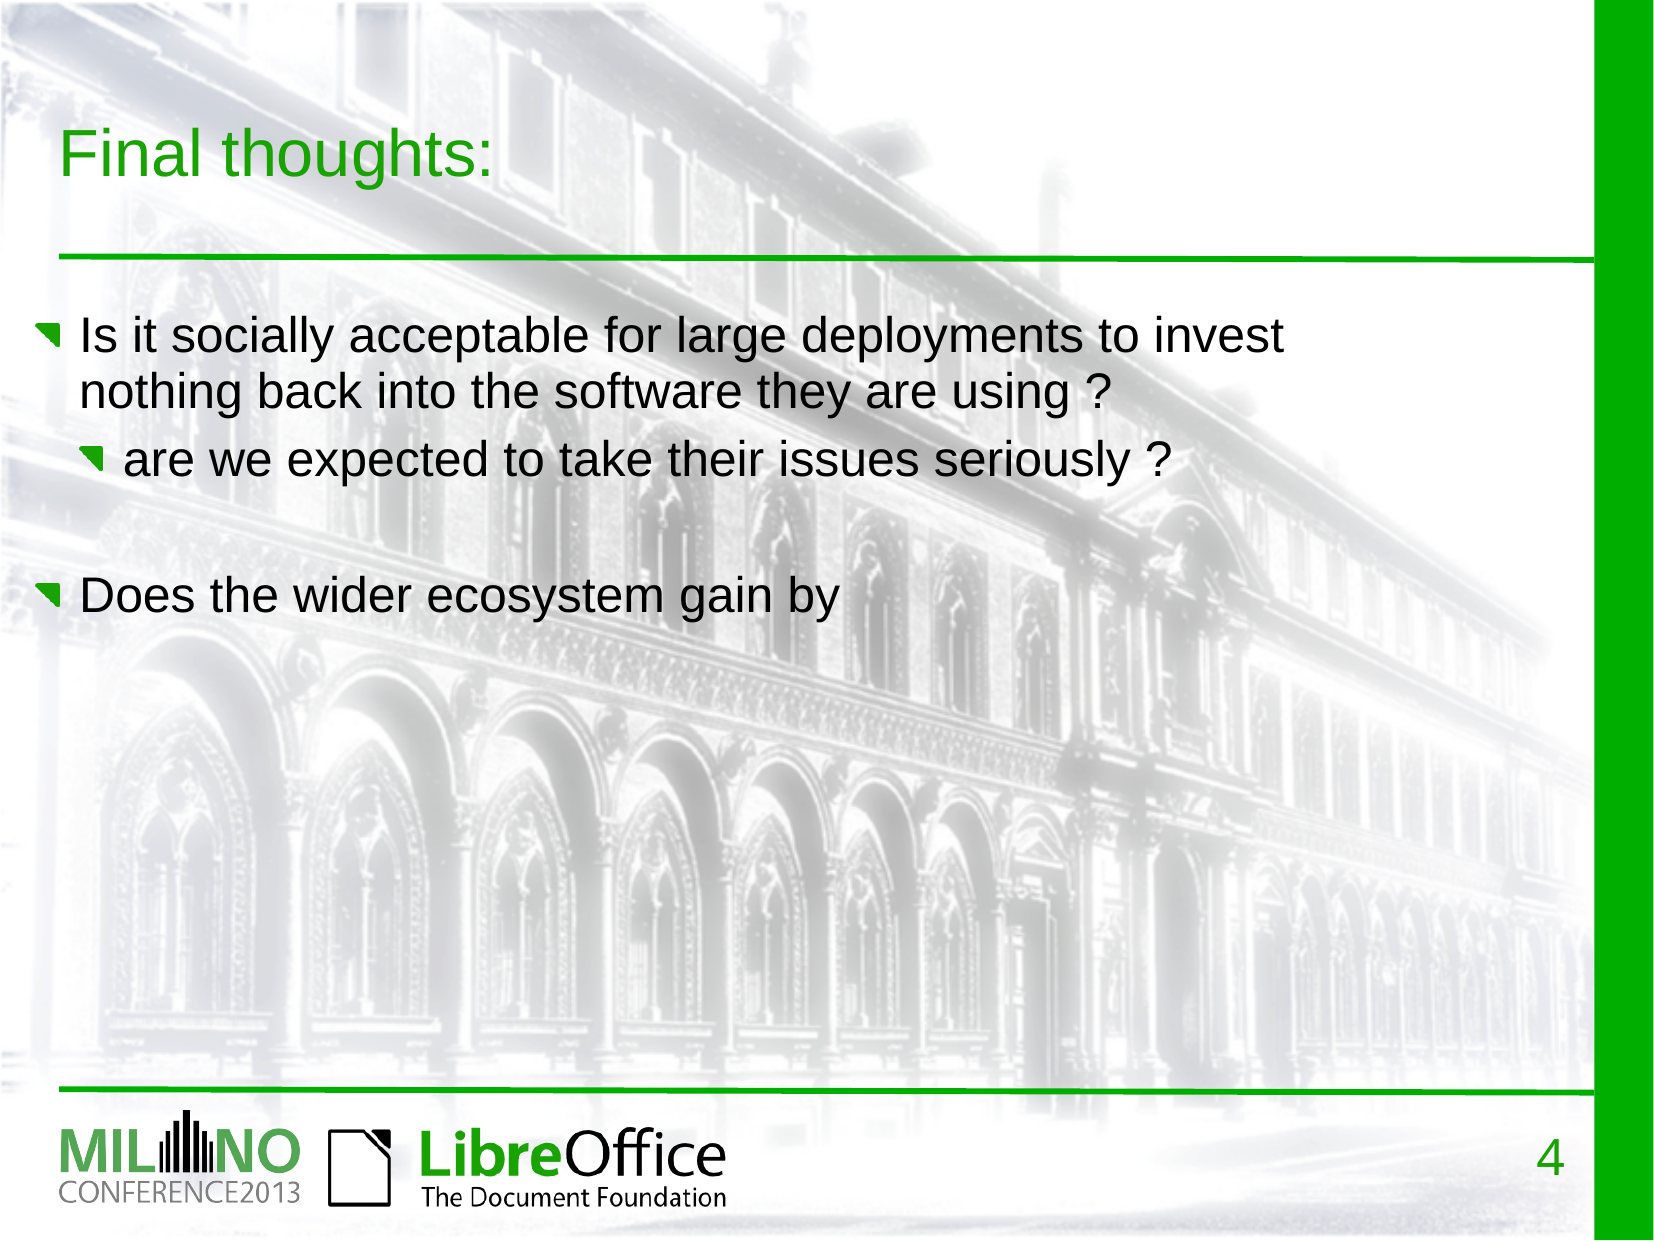

# Final thoughts:
Is it socially acceptable for large deployments to invest
nothing back into the software they are using ?
are we expected to take their issues seriously ?
Does the wider ecosystem gain by
4